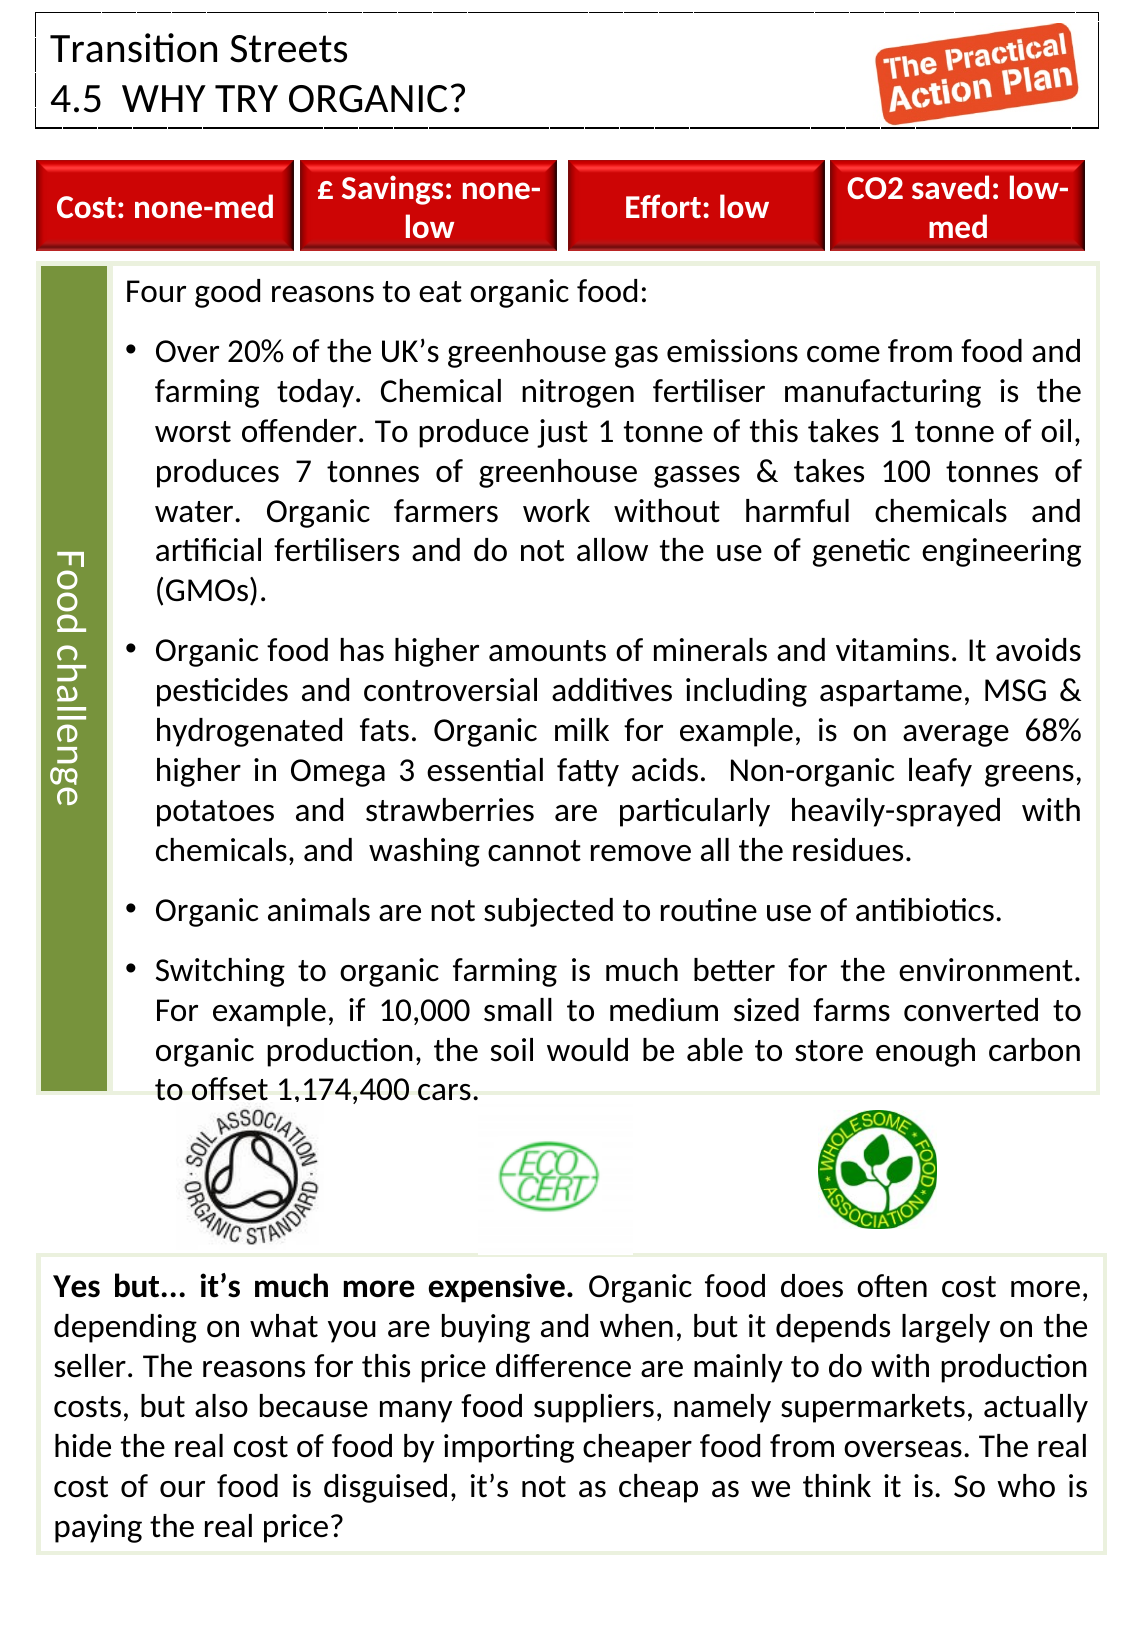

Transition Streets
4.5 WHY TRY ORGANIC?
Cost: none-med
£ Savings: none-low
Effort: low
CO2 saved: low-med
Food challenge
Four good reasons to eat organic food:
Over 20% of the UK’s greenhouse gas emissions come from food and farming today. Chemical nitrogen fertiliser manufacturing is the worst offender. To produce just 1 tonne of this takes 1 tonne of oil, produces 7 tonnes of greenhouse gasses & takes 100 tonnes of water. Organic farmers work without harmful chemicals and artificial fertilisers and do not allow the use of genetic engineering (GMOs).
Organic food has higher amounts of minerals and vitamins. It avoids pesticides and controversial additives including aspartame, MSG & hydrogenated fats. Organic milk for example, is on average 68% higher in Omega 3 essential fatty acids. Non-organic leafy greens, potatoes and strawberries are particularly heavily-sprayed with chemicals, and washing cannot remove all the residues.
Organic animals are not subjected to routine use of antibiotics.
Switching to organic farming is much better for the environment. For example, if 10,000 small to medium sized farms converted to organic production, the soil would be able to store enough carbon to offset 1,174,400 cars.
Yes but... it’s much more expensive. Organic food does often cost more, depending on what you are buying and when, but it depends largely on the seller. The reasons for this price difference are mainly to do with production costs, but also because many food suppliers, namely supermarkets, actually hide the real cost of food by importing cheaper food from overseas. The real cost of our food is disguised, it’s not as cheap as we think it is. So who is paying the real price?